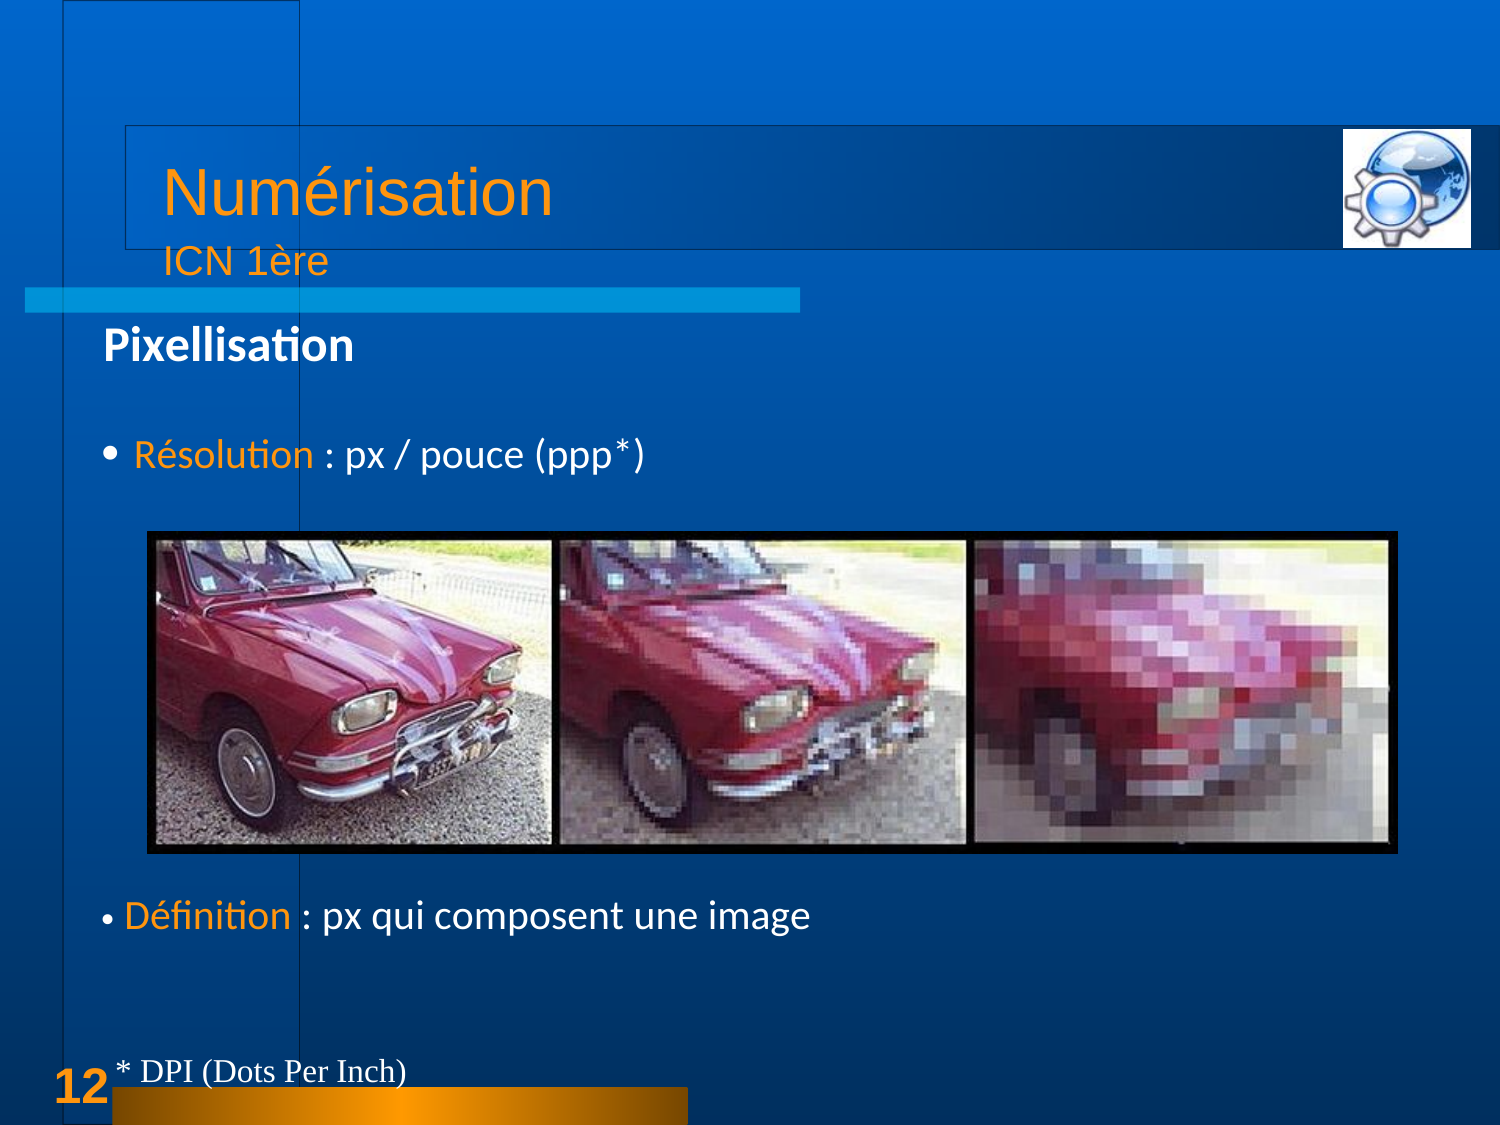

Pixellisation
 Résolution : px / pouce (ppp*)
 Définition : px qui composent une image
* DPI (Dots Per Inch)